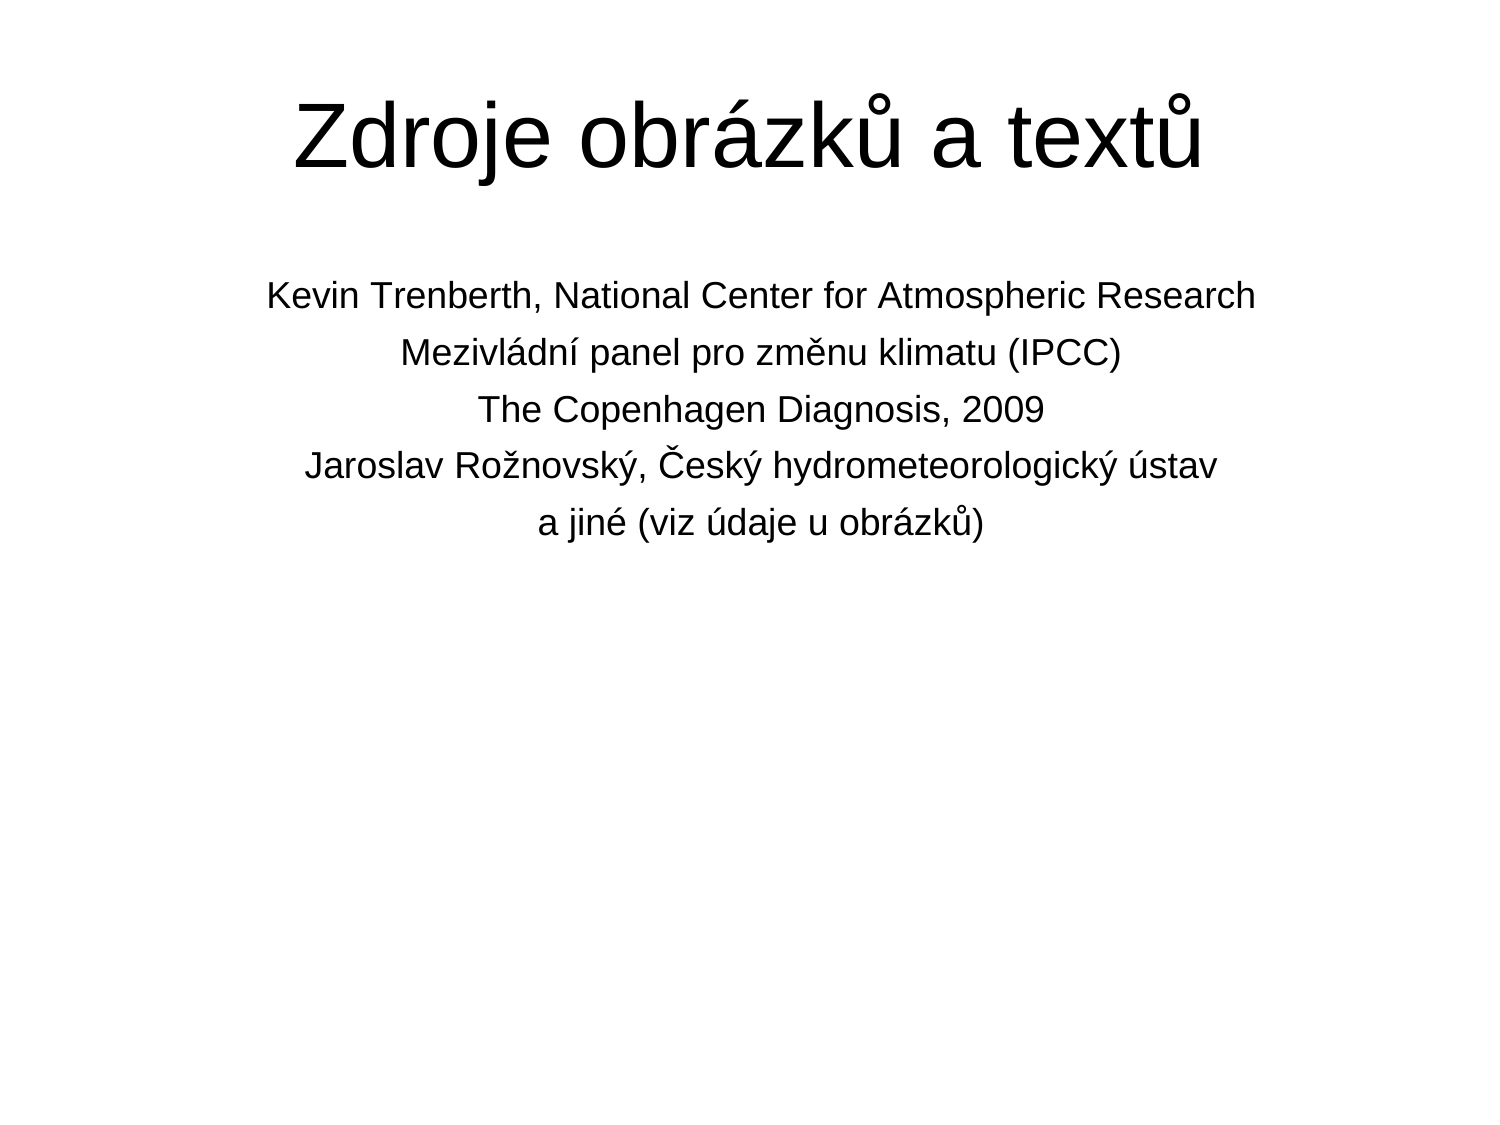

# Zdroje obrázků a textů
Kevin Trenberth, National Center for Atmospheric Research
Mezivládní panel pro změnu klimatu (IPCC)
The Copenhagen Diagnosis, 2009
Jaroslav Rožnovský, Český hydrometeorologický ústav
a jiné (viz údaje u obrázků)